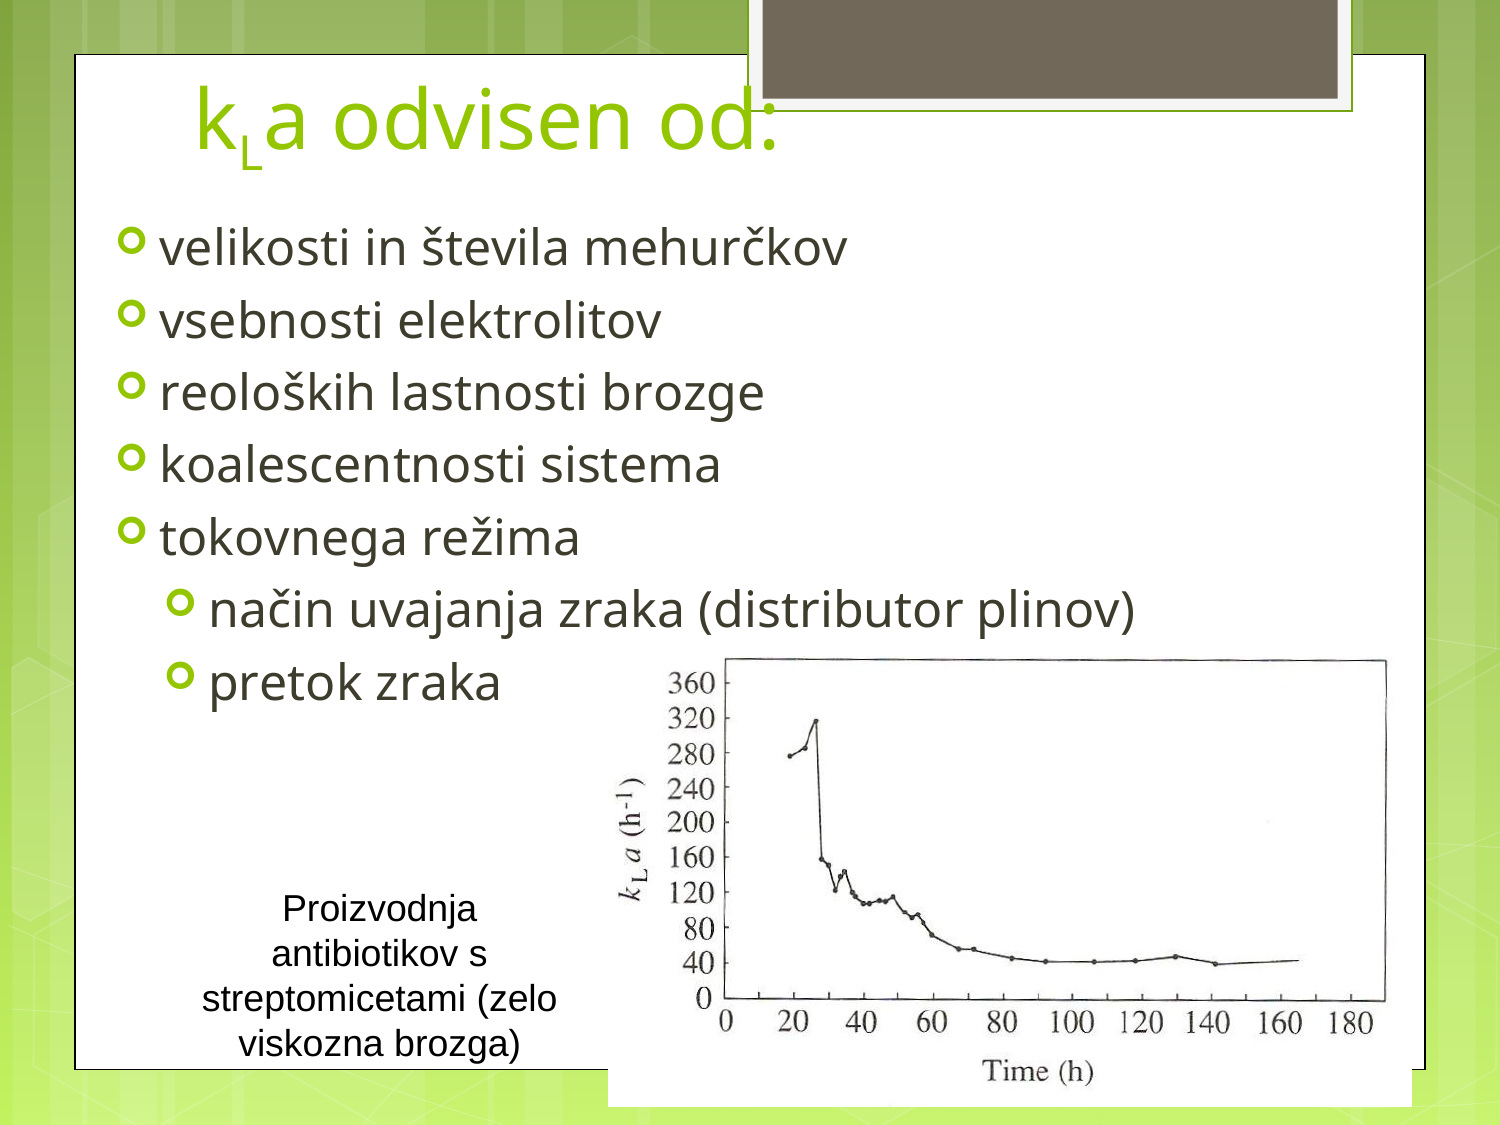

# kLa odvisen od:
velikosti in števila mehurčkov
vsebnosti elektrolitov
reoloških lastnosti brozge
koalescentnosti sistema
tokovnega režima
način uvajanja zraka (distributor plinov)
pretok zraka
Proizvodnja antibiotikov s streptomicetami (zelo viskozna brozga)